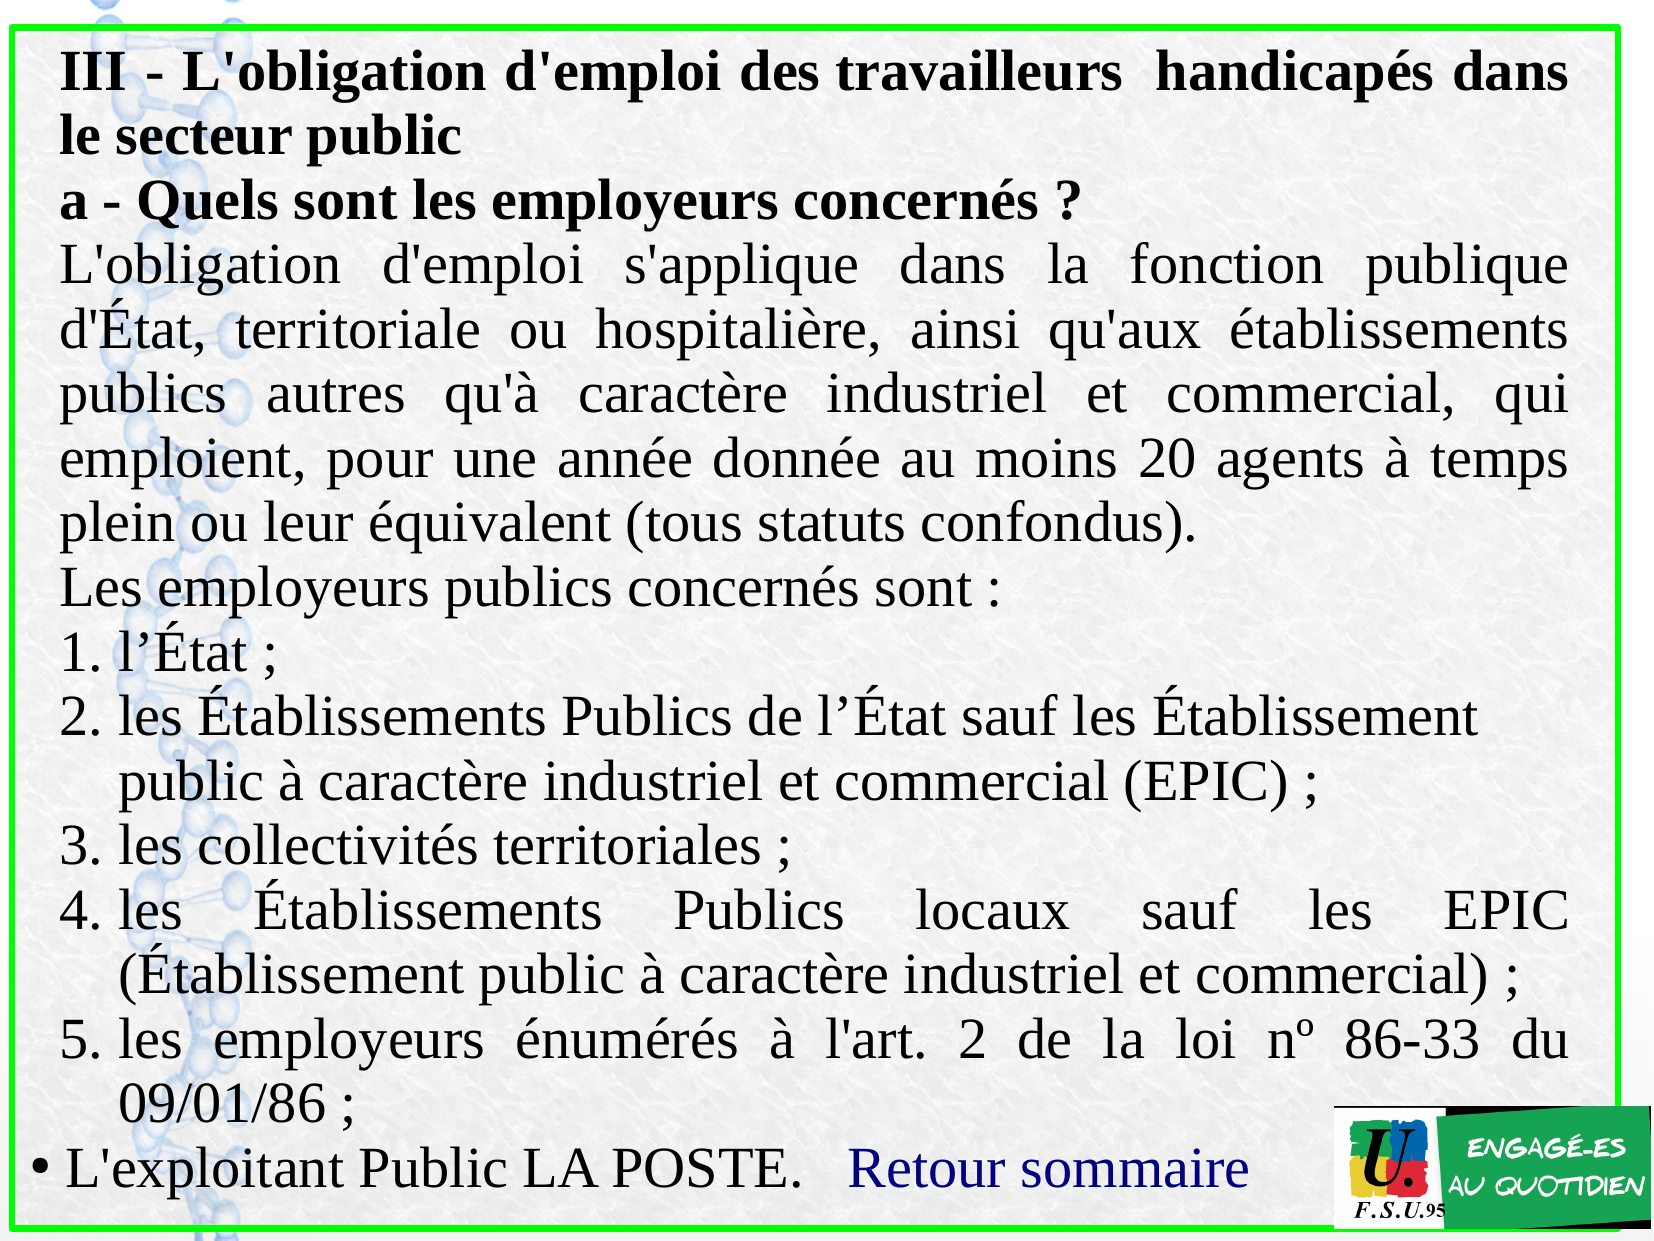

III - L'obligation d'emploi des travailleurs  handicapés dans le secteur public
a - Quels sont les employeurs concernés ?
L'obligation d'emploi s'applique dans la fonction publique d'État, territoriale ou hospitalière, ainsi qu'aux établissements publics autres qu'à caractère industriel et commercial, qui emploient, pour une année donnée au moins 20 agents à temps plein ou leur équivalent (tous statuts confondus).
Les employeurs publics concernés sont :
l’État ;
les Établissements Publics de l’État sauf les Établissement public à caractère industriel et commercial (EPIC) ;
les collectivités territoriales ;
les Établissements Publics locaux sauf les EPIC (Établissement public à caractère industriel et commercial) ;
les employeurs énumérés à l'art. 2 de la loi nº 86-33 du 09/01/86 ;
L'exploitant Public LA POSTE. Retour sommaire